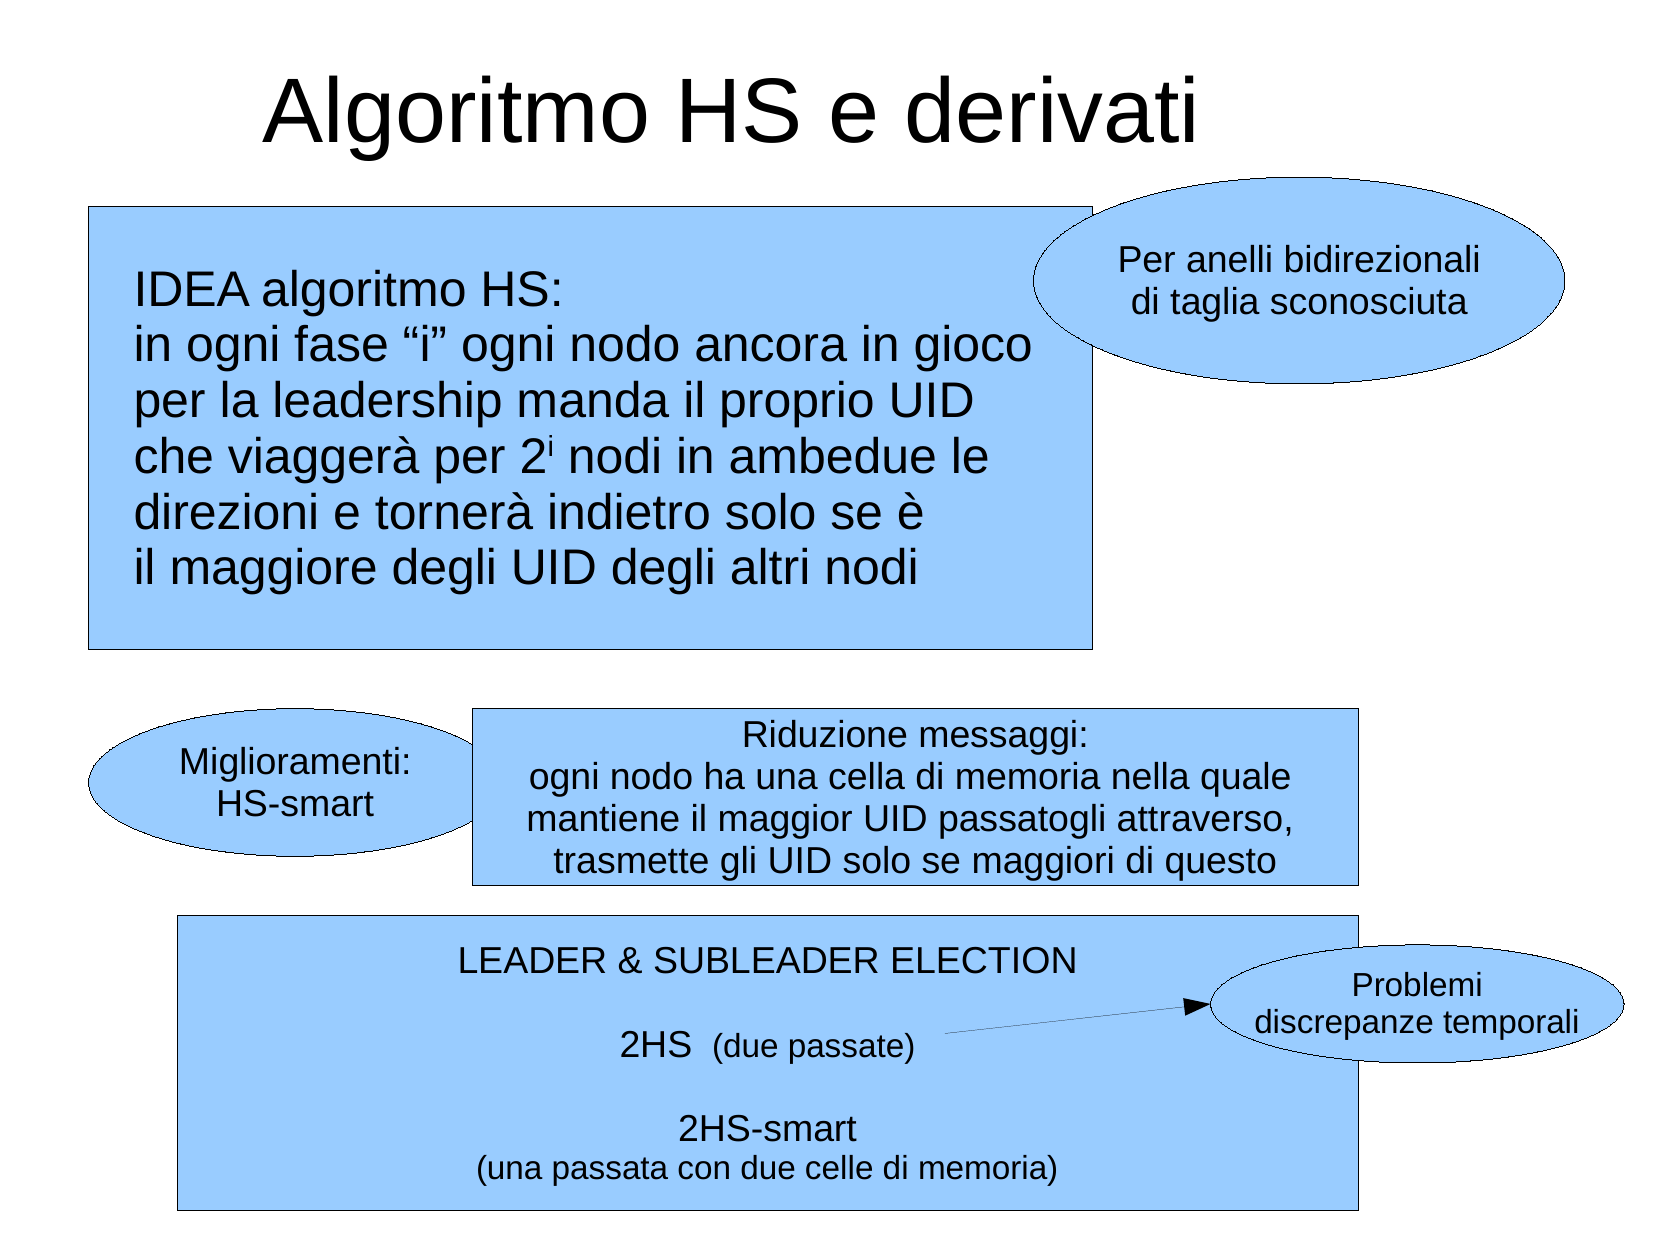

# Algoritmo HS e derivati
Per anelli bidirezionali
di taglia sconosciuta
IDEA algoritmo HS:
in ogni fase “i” ogni nodo ancora in gioco
per la leadership manda il proprio UID
che viaggerà per 2i nodi in ambedue le
direzioni e tornerà indietro solo se è
il maggiore degli UID degli altri nodi
Miglioramenti:
HS-smart
Riduzione messaggi:
ogni nodo ha una cella di memoria nella quale
mantiene il maggior UID passatogli attraverso,
trasmette gli UID solo se maggiori di questo
LEADER & SUBLEADER ELECTION
2HS (due passate)
2HS-smart
(una passata con due celle di memoria)
Problemi
discrepanze temporali